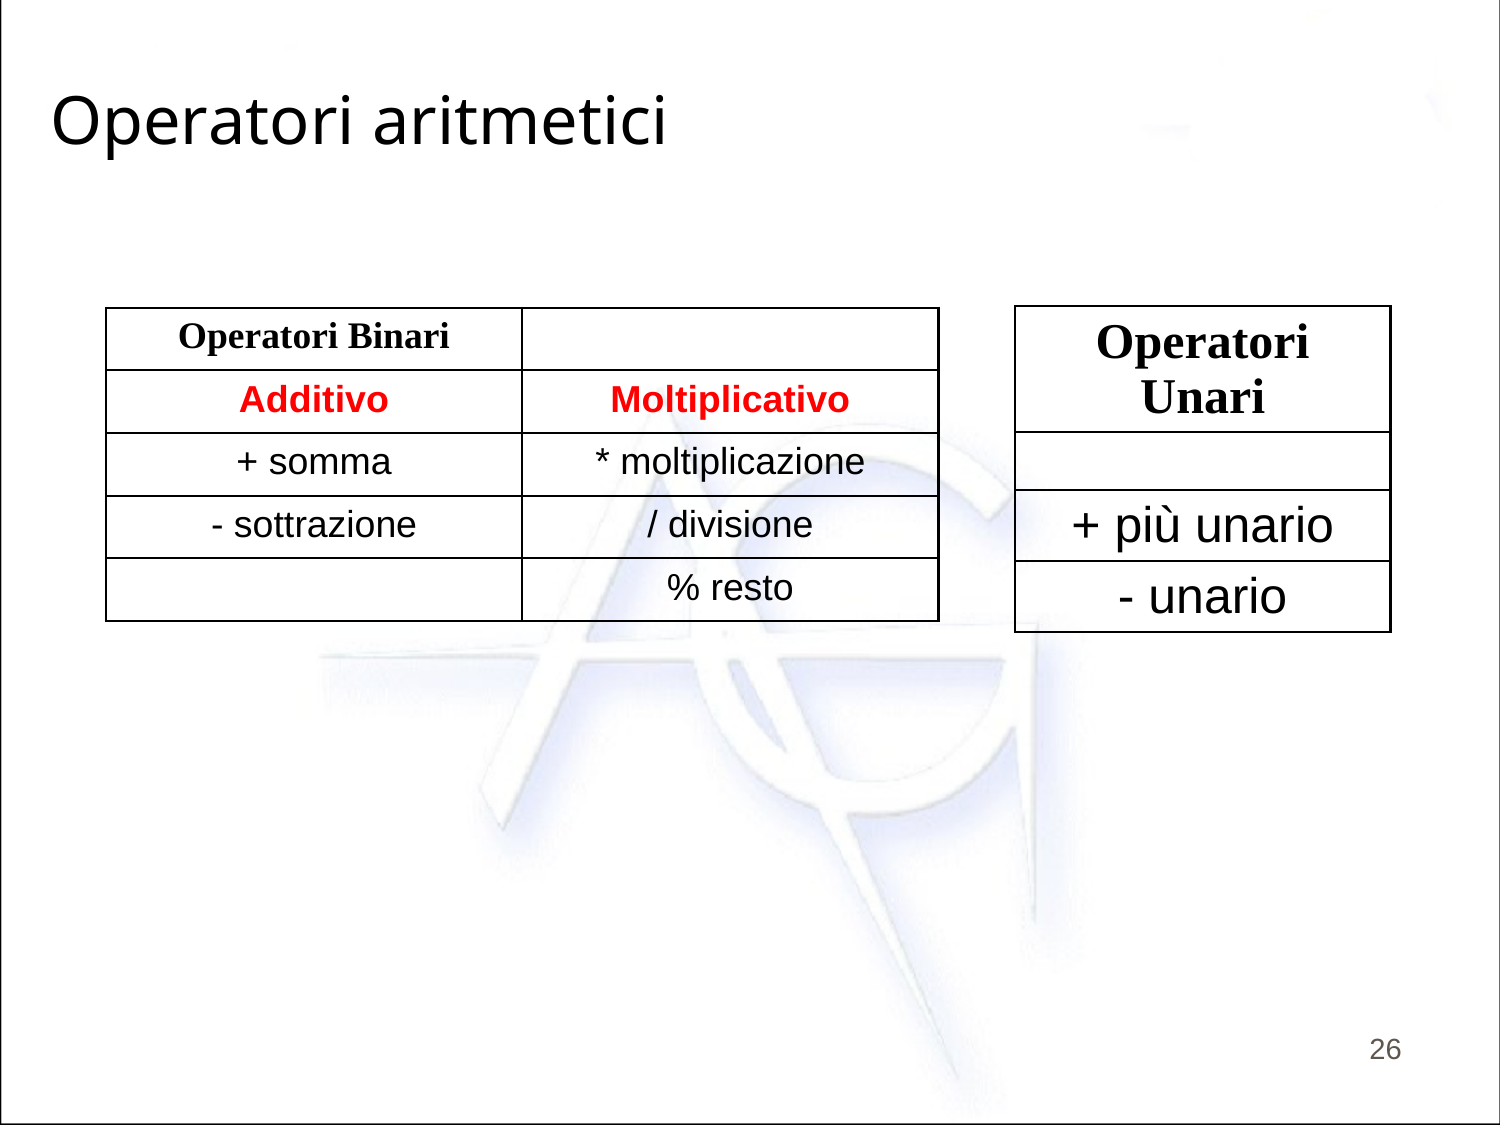

# Operatori aritmetici
| Operatori Unari |
| --- |
| |
| + più unario |
| - unario |
| Operatori Binari | |
| --- | --- |
| Additivo | Moltiplicativo |
| + somma | \* moltiplicazione |
| - sottrazione | / divisione |
| | % resto |
26